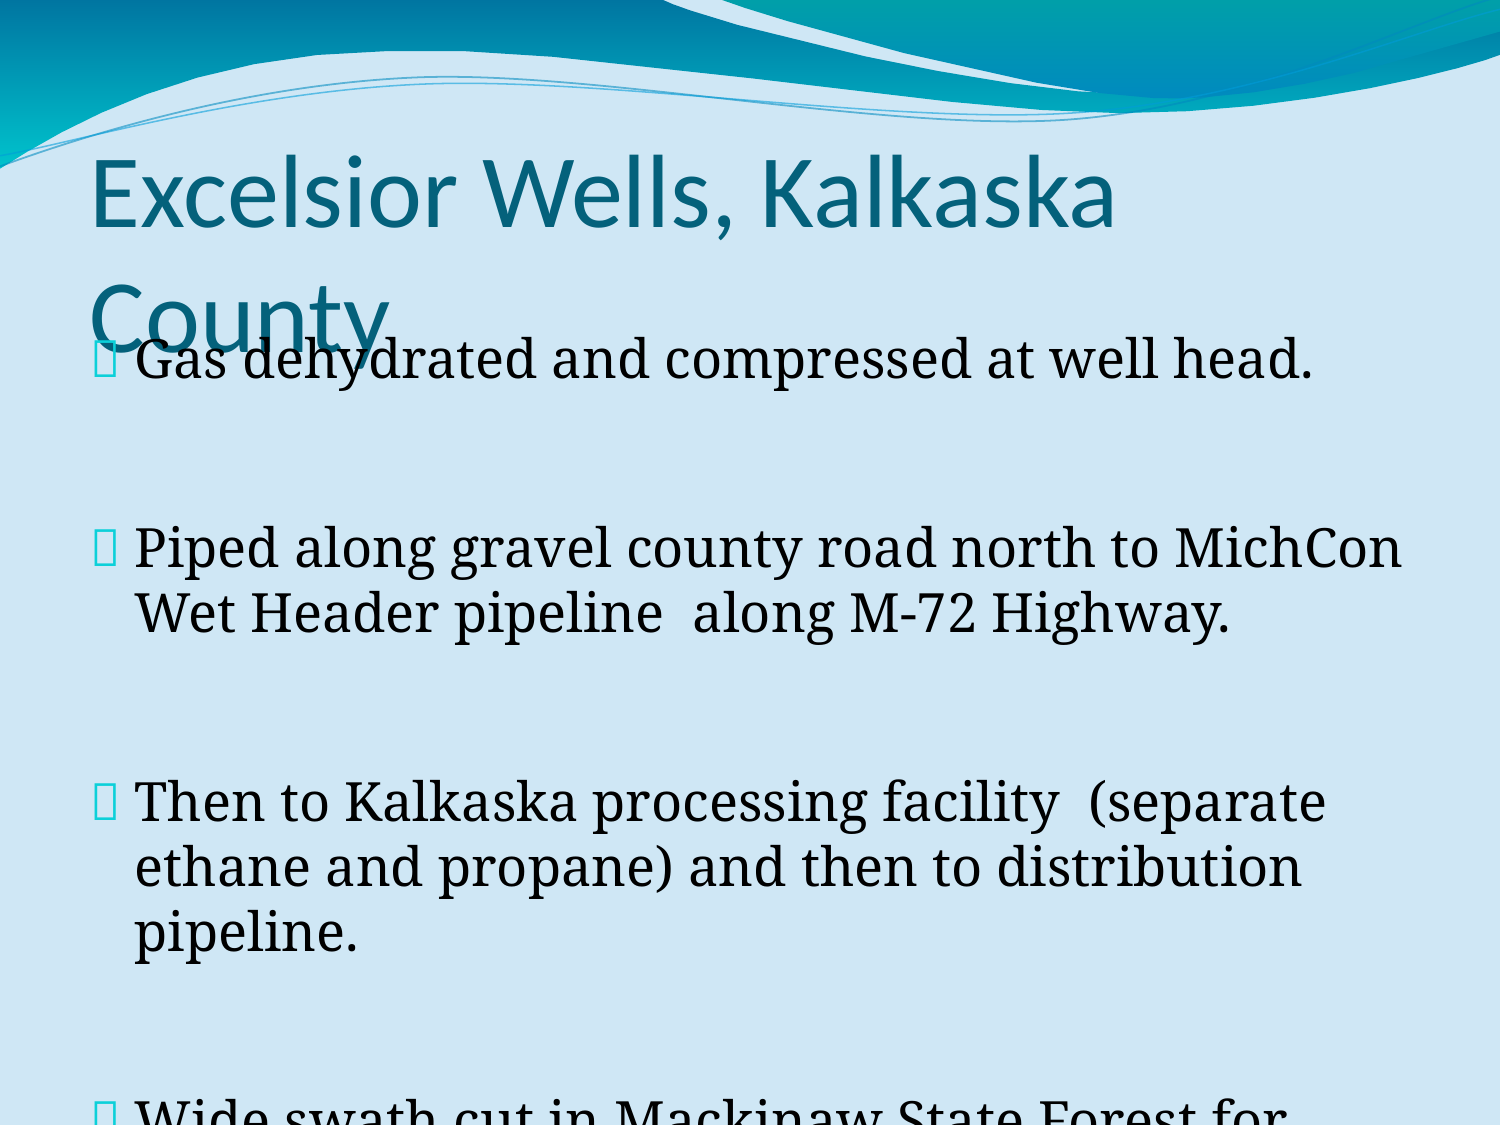

# Excelsior Wells, Kalkaska County
Gas dehydrated and compressed at well head.
Piped along gravel county road north to MichCon Wet Header pipeline along M-72 Highway.
Then to Kalkaska processing facility (separate ethane and propane) and then to distribution pipeline.
Wide swath cut in Mackinaw State Forest for pipeline.